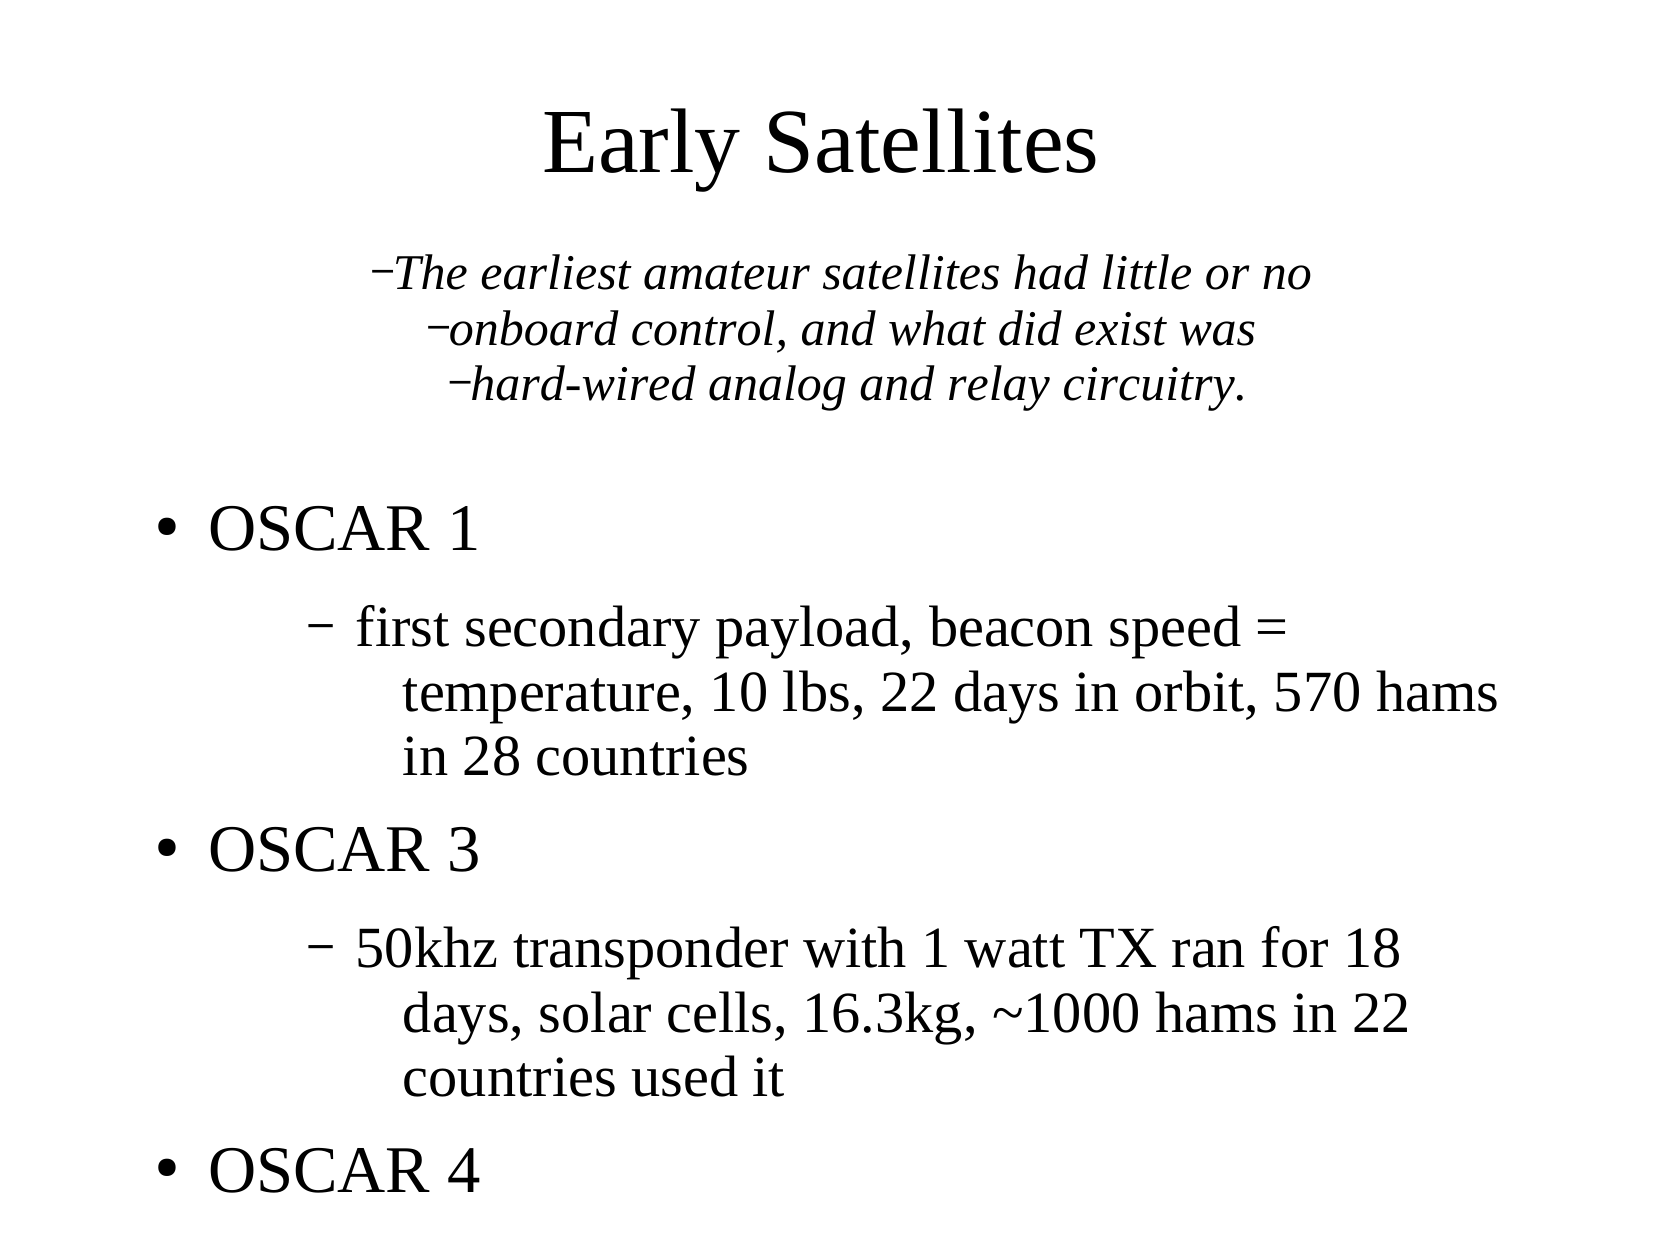

# Early Satellites
The earliest amateur satellites had little or no
onboard control, and what did exist was
hard-wired analog and relay circuitry.
OSCAR 1
first secondary payload, beacon speed = temperature, 10 lbs, 22 days in orbit, 570 hams in 28 countries
OSCAR 3
50khz transponder with 1 watt TX ran for 18 days, solar cells, 16.3kg, ~1000 hams in 22 countries used it
OSCAR 4
Intended for geosync orbit, booster upper stage failed